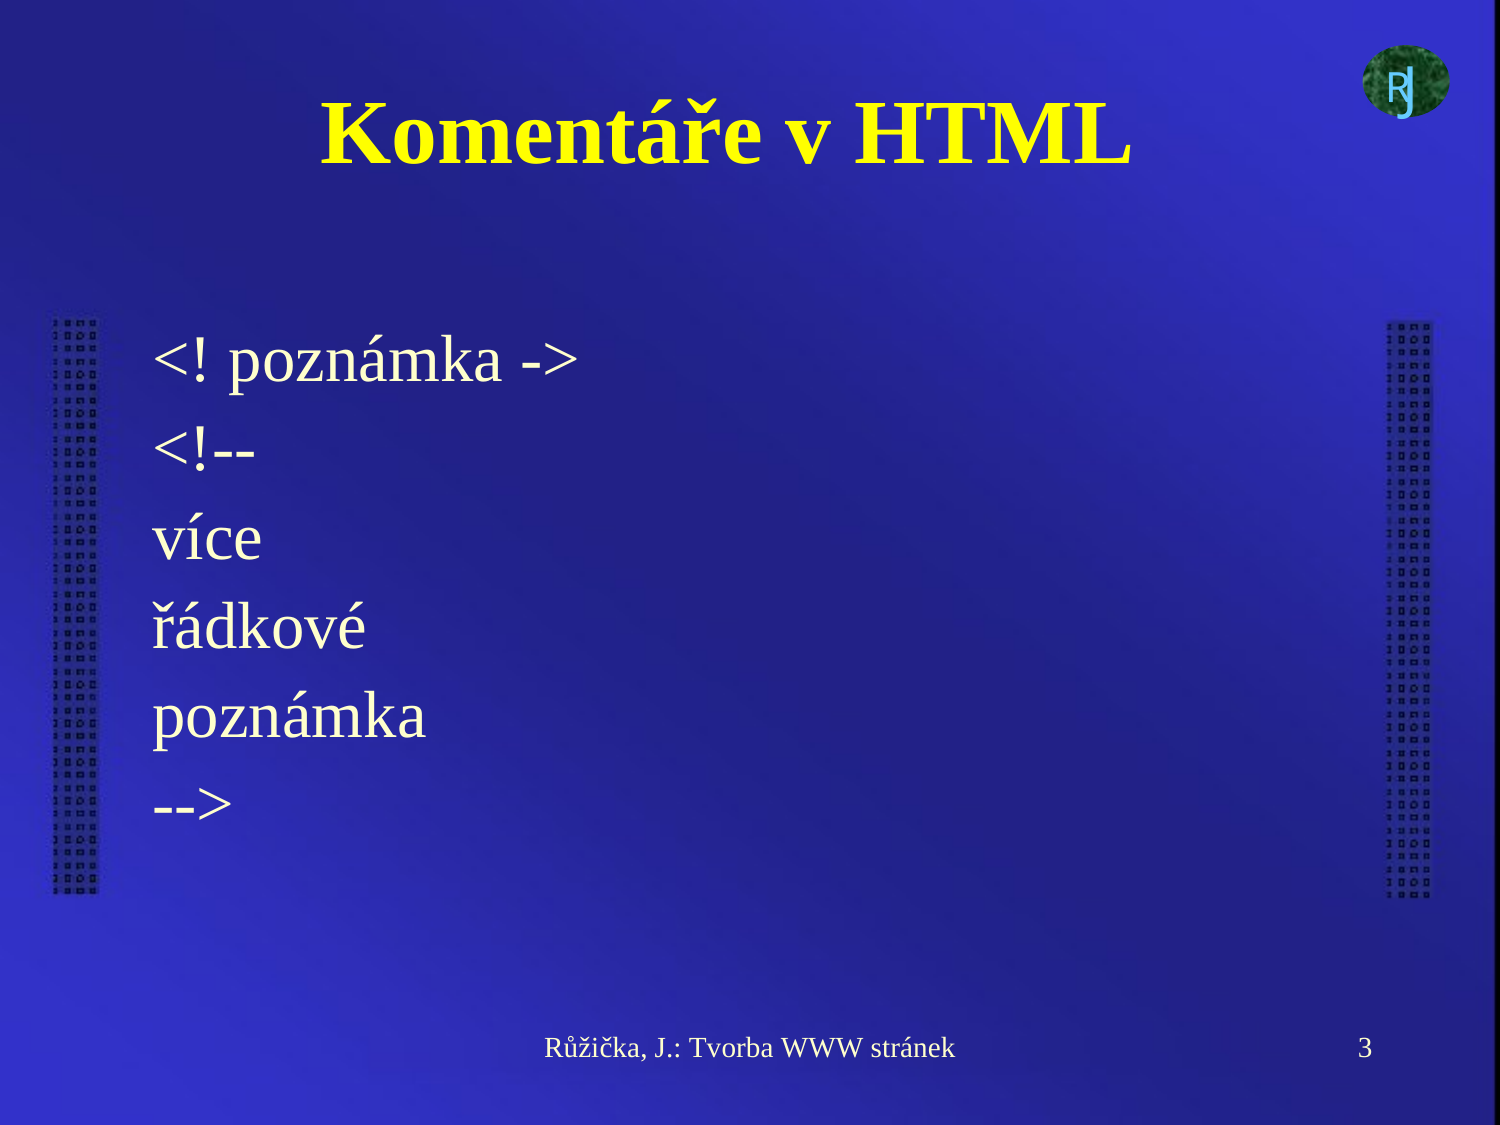

# Komentáře v HTML
J
R
<! poznámka ->
<!--
více
řádkové
poznámka
-->
Růžička, J.: Tvorba WWW stránek